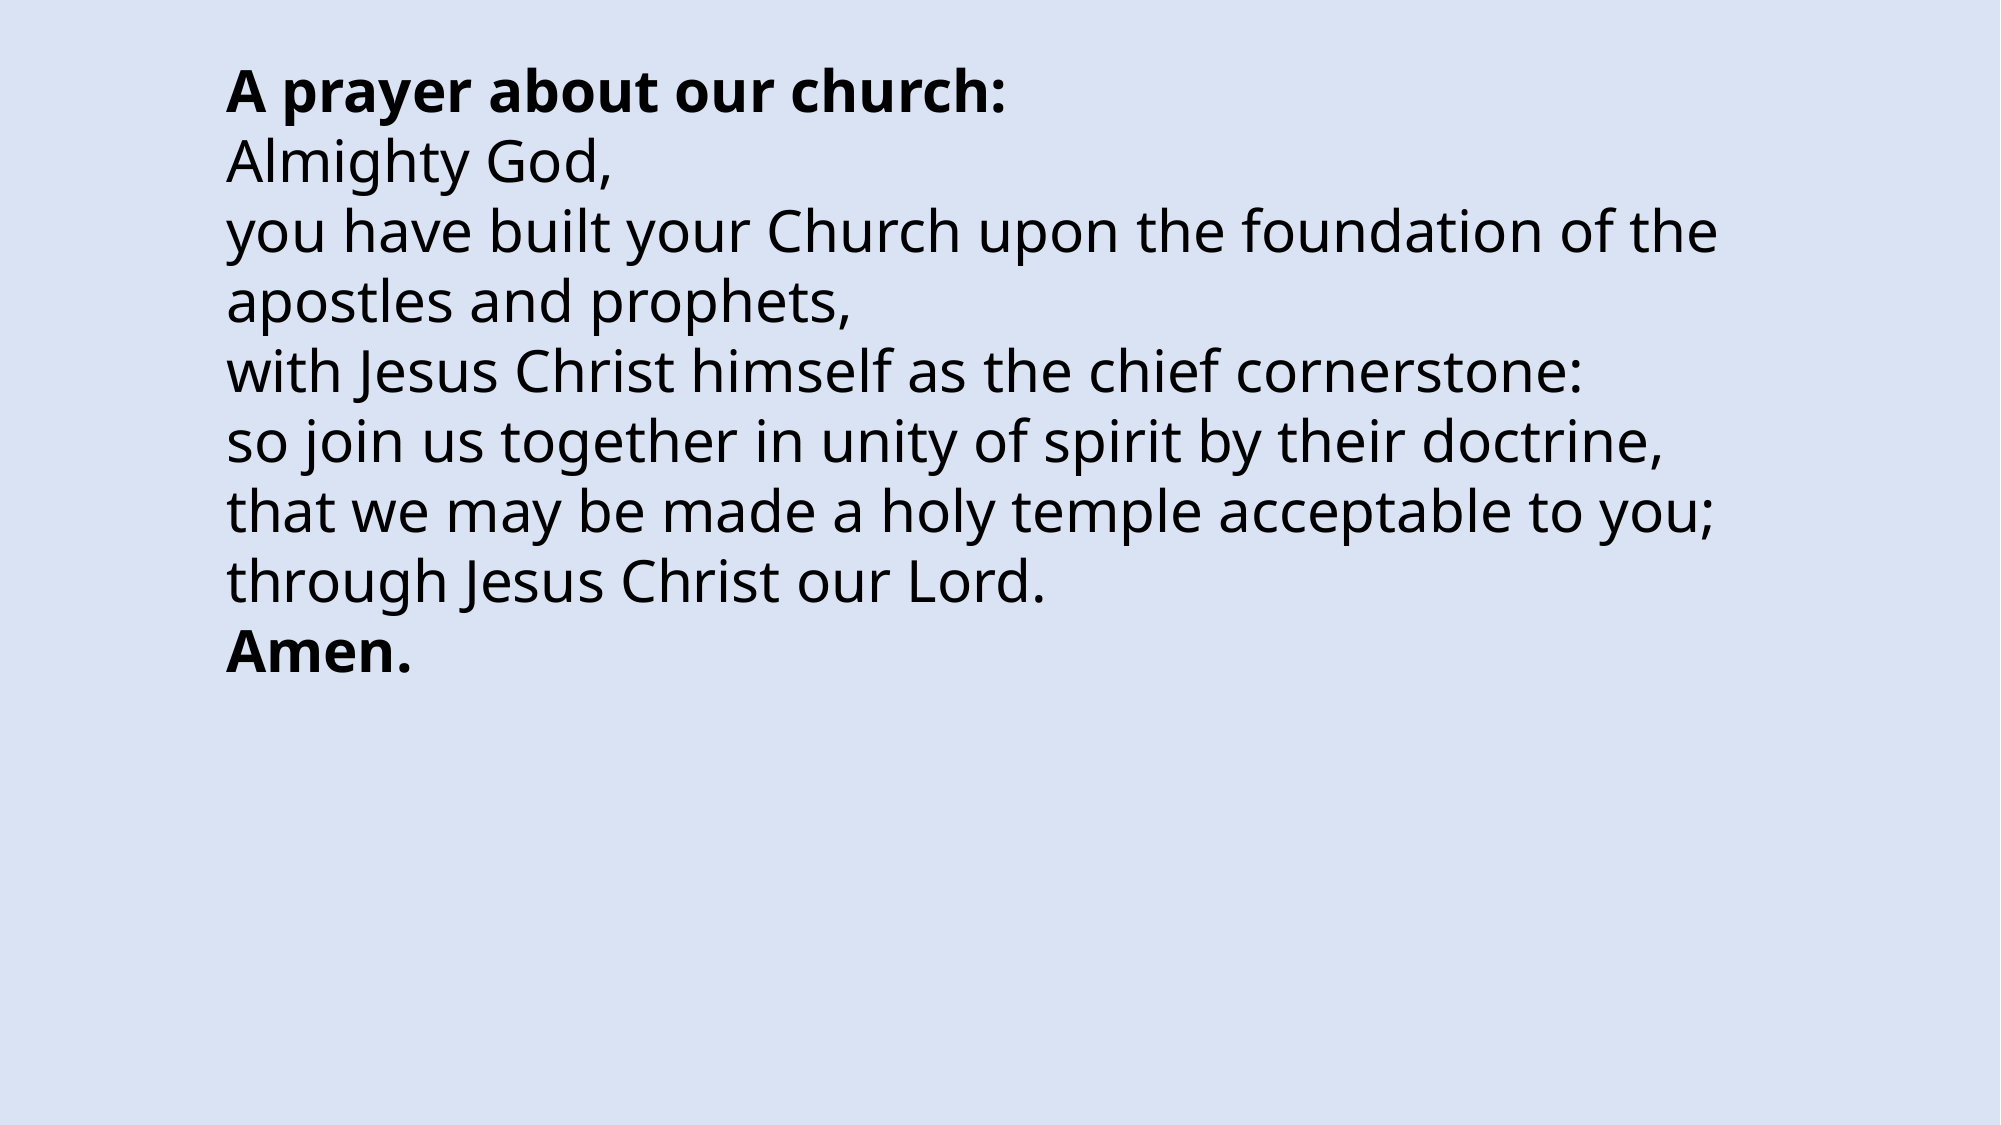

A prayer about our church:
Almighty God,
you have built your Church upon the foundation of the apostles and prophets,
with Jesus Christ himself as the chief cornerstone:
so join us together in unity of spirit by their doctrine,
that we may be made a holy temple acceptable to you;
through Jesus Christ our Lord.
Amen.